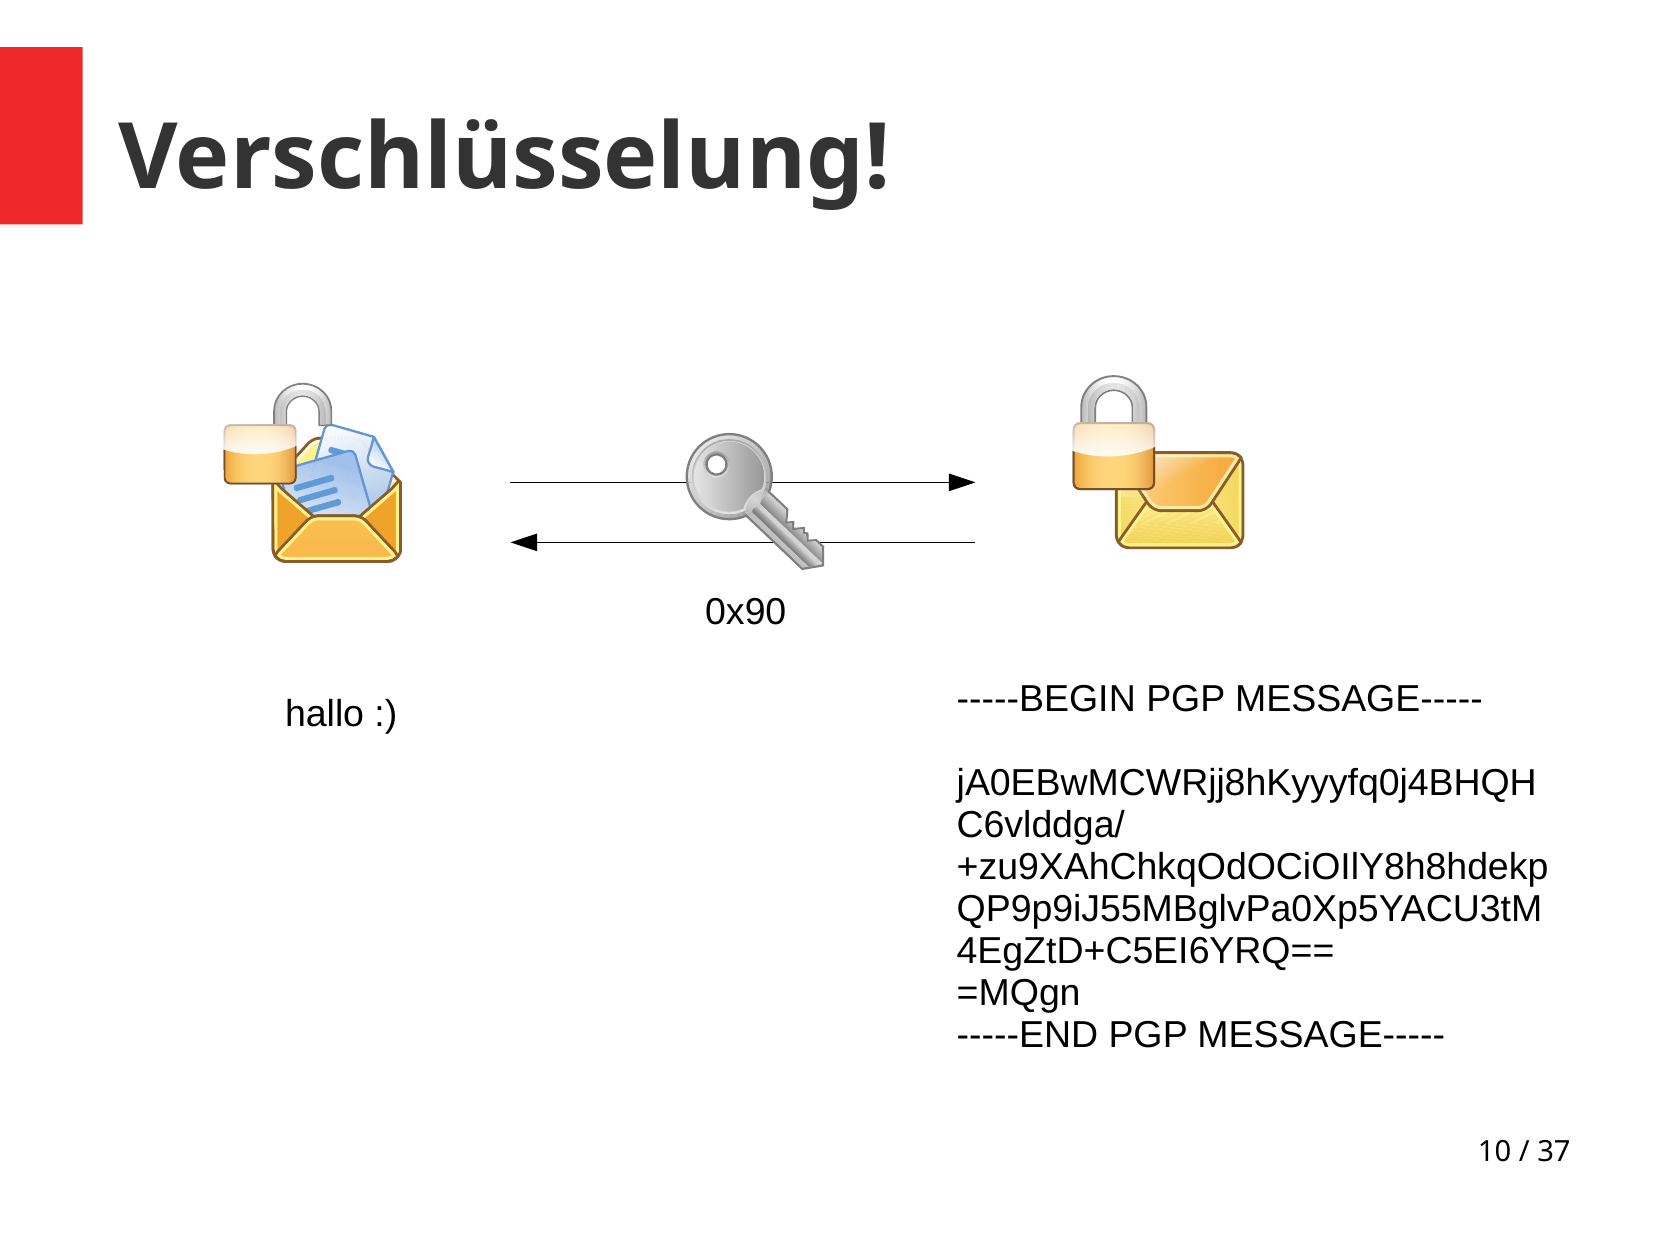

# Verschlüsselung!
0x90
-----BEGIN PGP MESSAGE-----
jA0EBwMCWRjj8hKyyyfq0j4BHQHC6vlddga/+zu9XAhChkqOdOCiOIlY8h8hdekp
QP9p9iJ55MBglvPa0Xp5YACU3tM4EgZtD+C5EI6YRQ==
=MQgn
-----END PGP MESSAGE-----
hallo :)
10